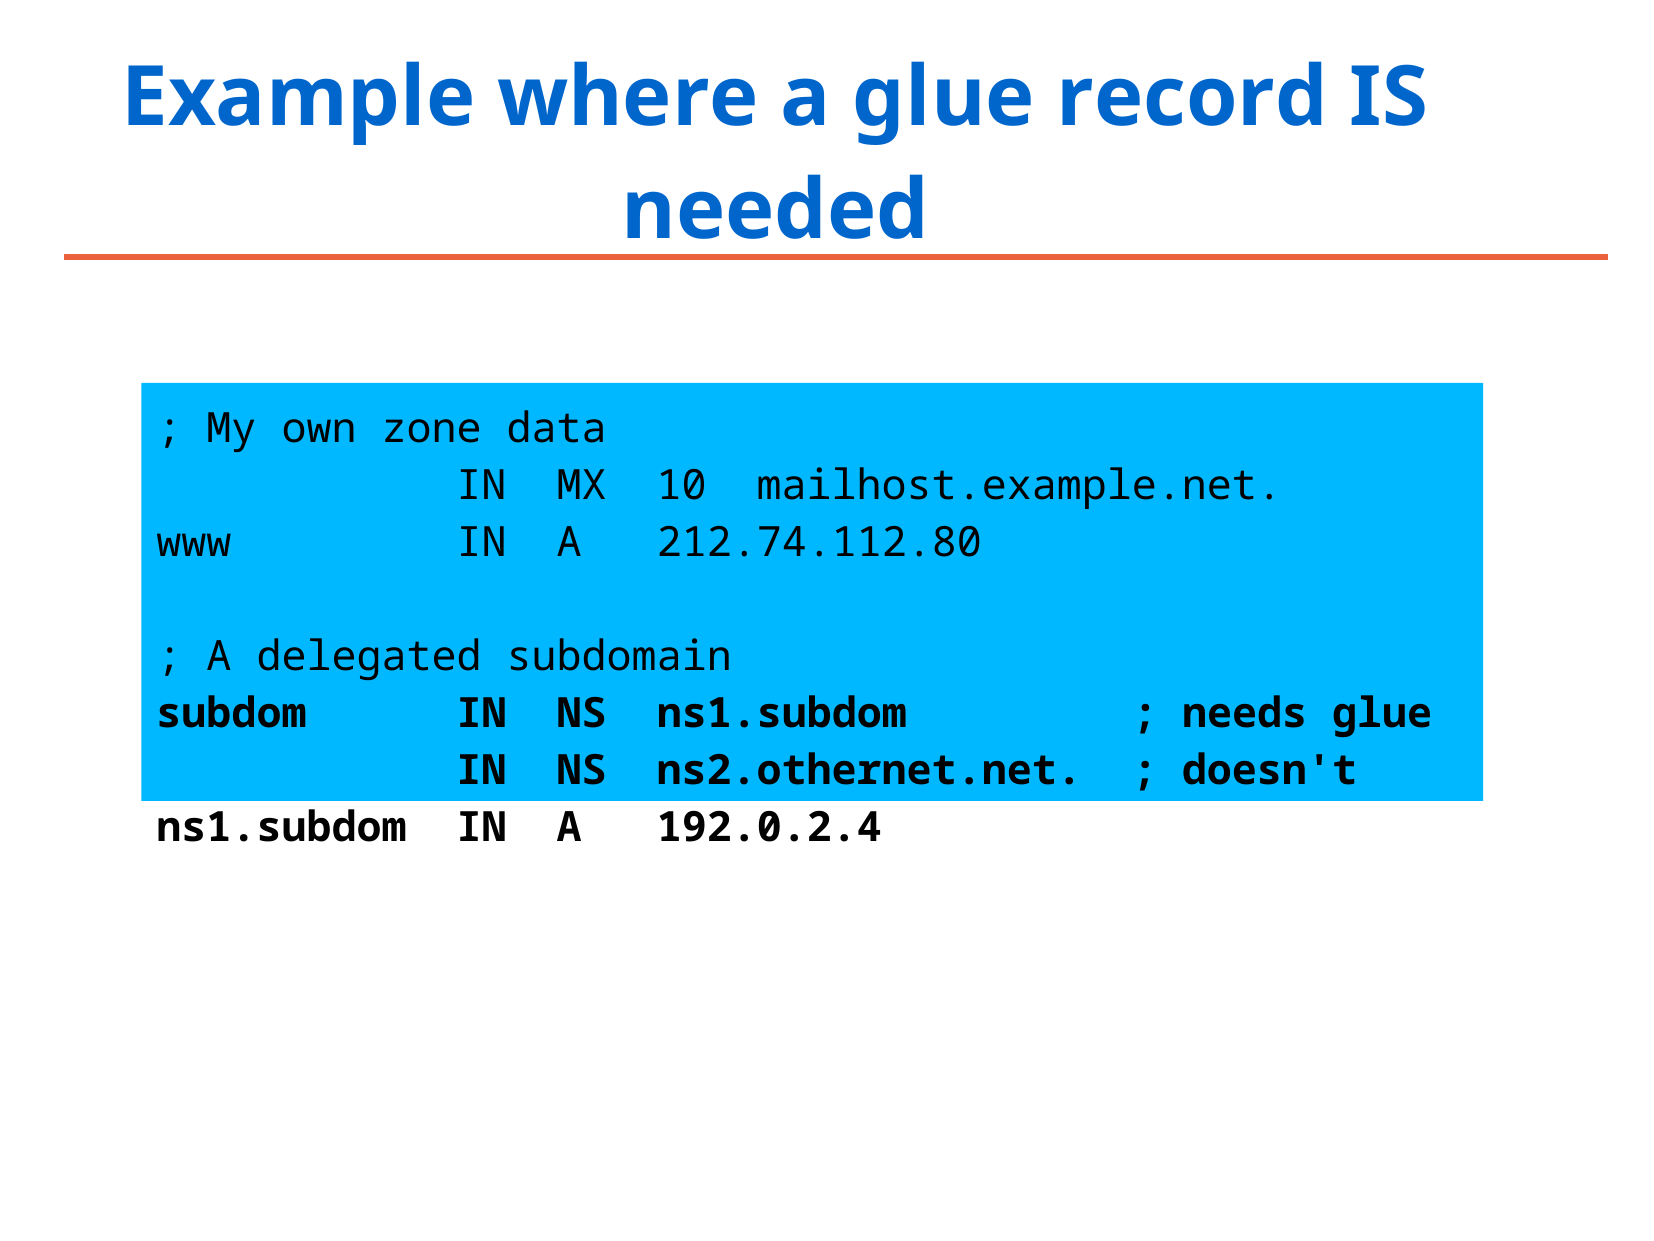

# Example where a glue record IS needed
; My own zone data
 IN MX 10 mailhost.example.net.
www IN A 212.74.112.80
; A delegated subdomain
subdom IN NS ns1.subdom ; needs glue
 IN NS ns2.othernet.net. ; doesn't
ns1.subdom IN A 192.0.2.4